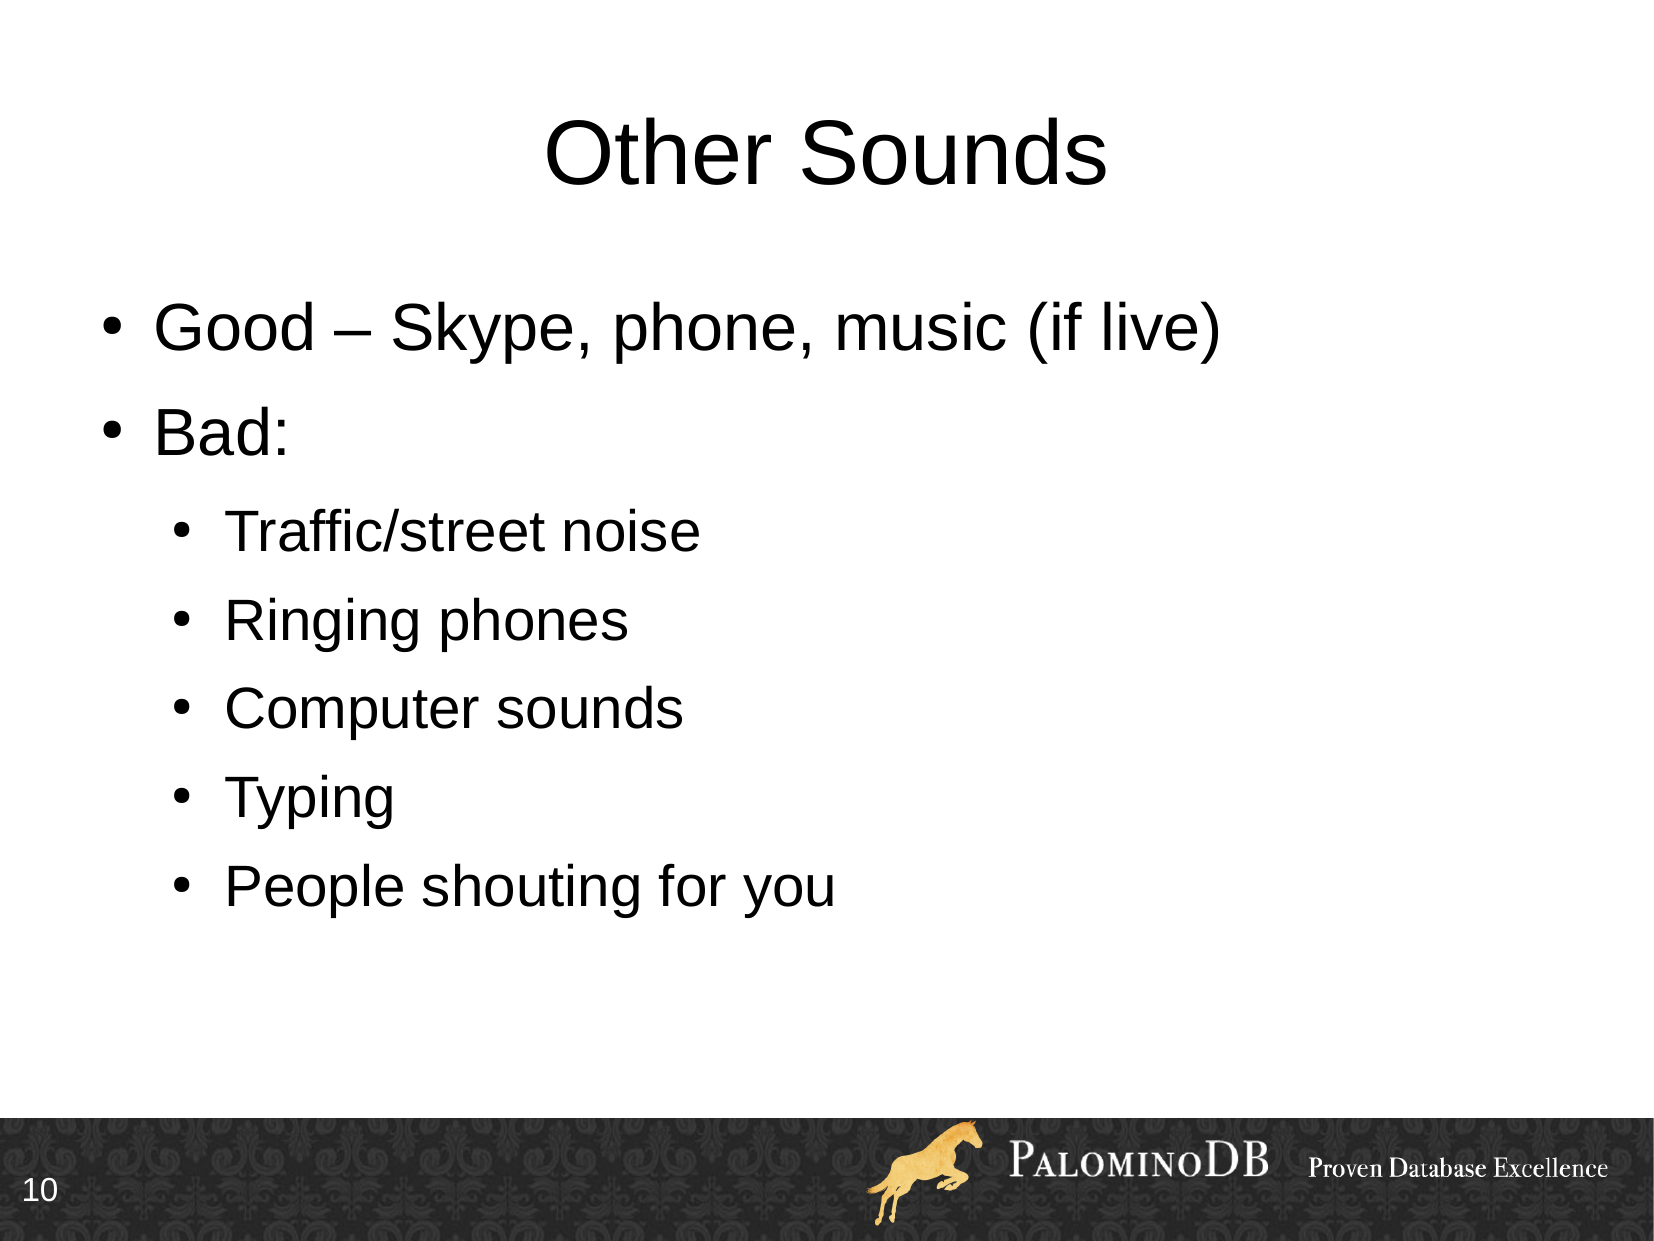

# Other Sounds
Good – Skype, phone, music (if live)
Bad:
Traffic/street noise
Ringing phones
Computer sounds
Typing
People shouting for you